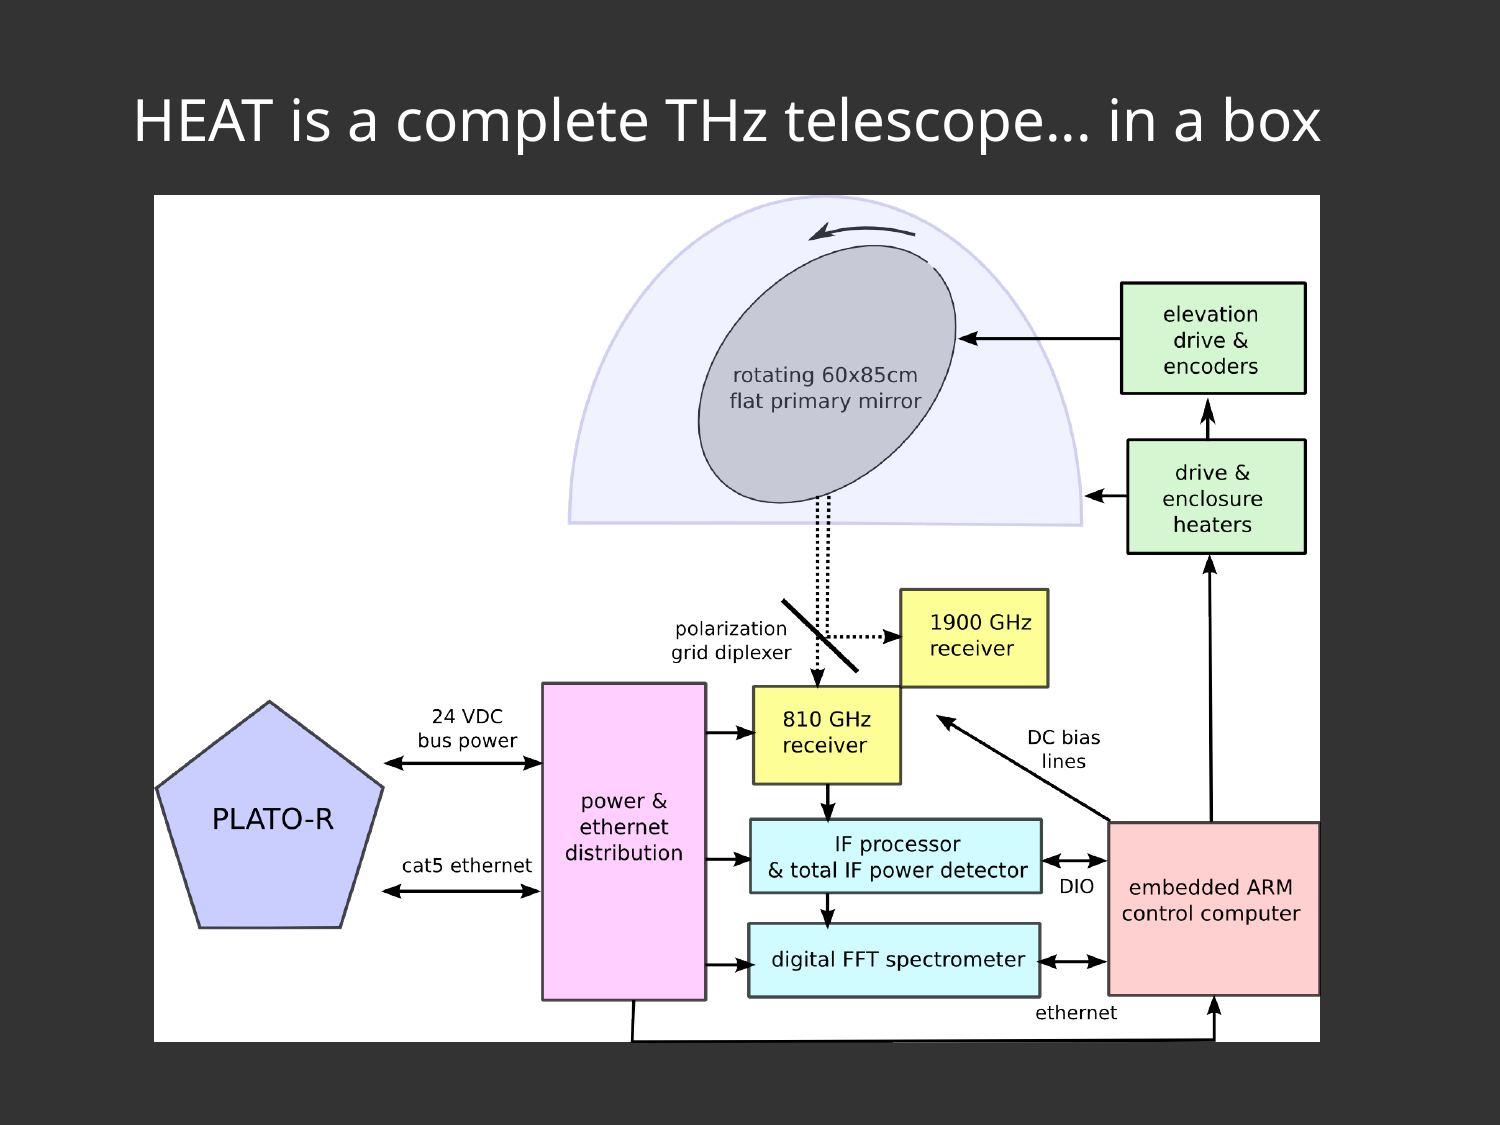

HEAT is a complete THz telescope... in a box